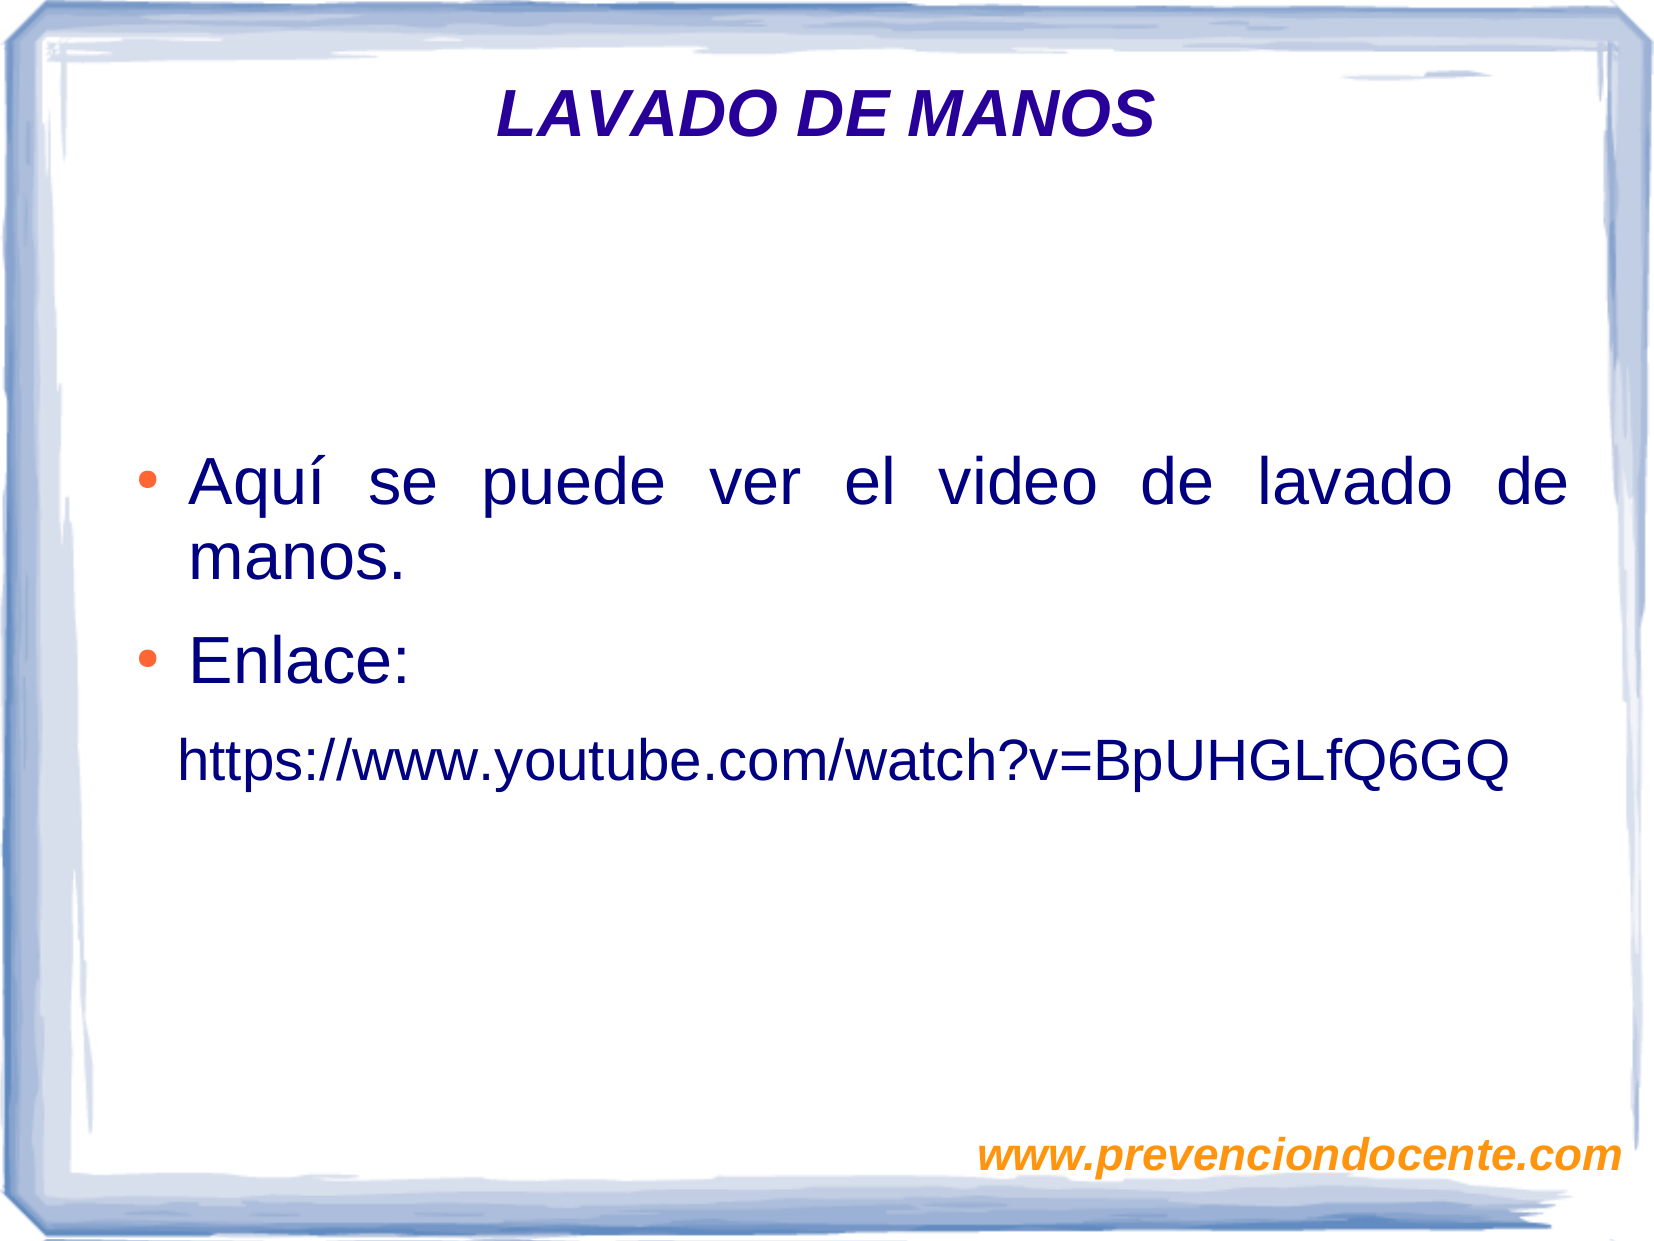

# LAVADO DE MANOS
Aquí se puede ver el video de lavado de manos.
Enlace:
https://www.youtube.com/watch?v=BpUHGLfQ6GQ
www.prevenciondocente.com